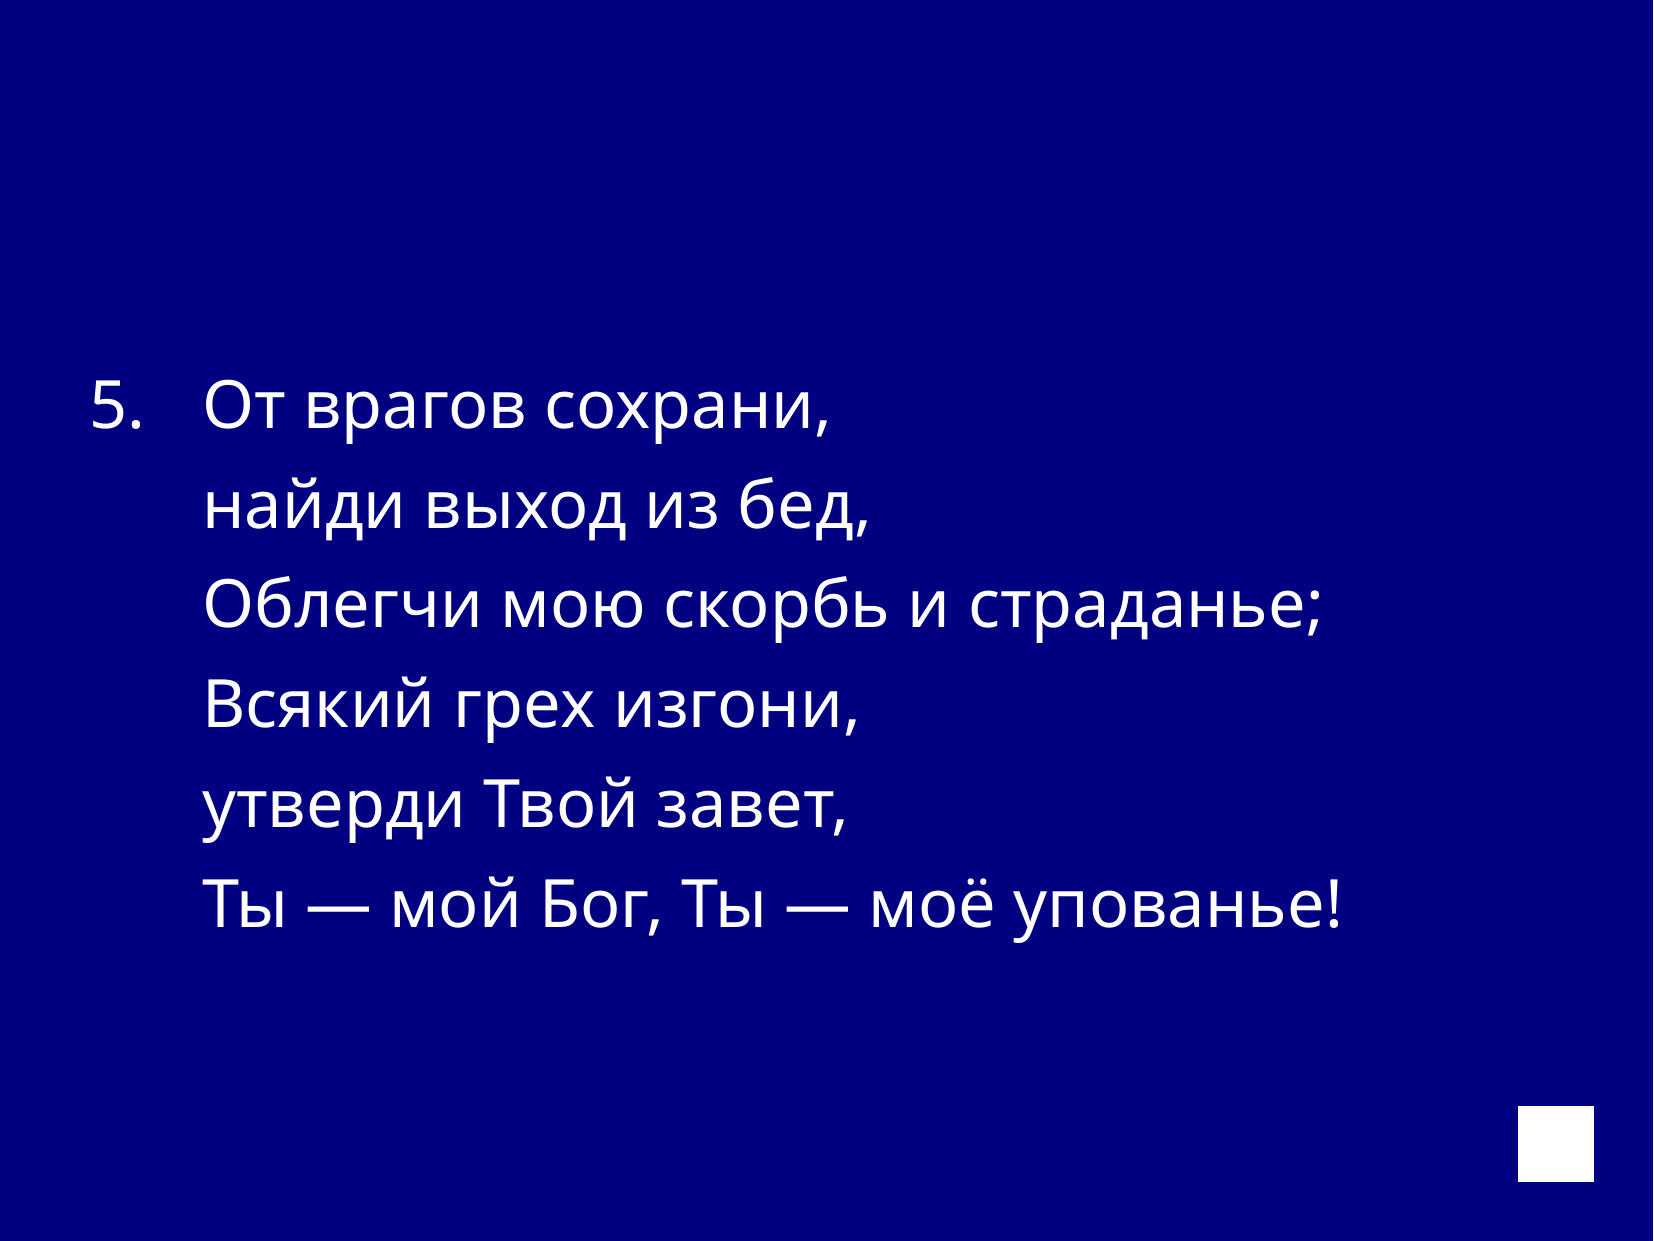

5.	От врагов сохрани,
	найди выход из бед,
	Облегчи мою скорбь и страданье;
	Всякий грех изгони,
	утверди Твой завет,
	Ты — мой Бог, Ты — моё упованье!